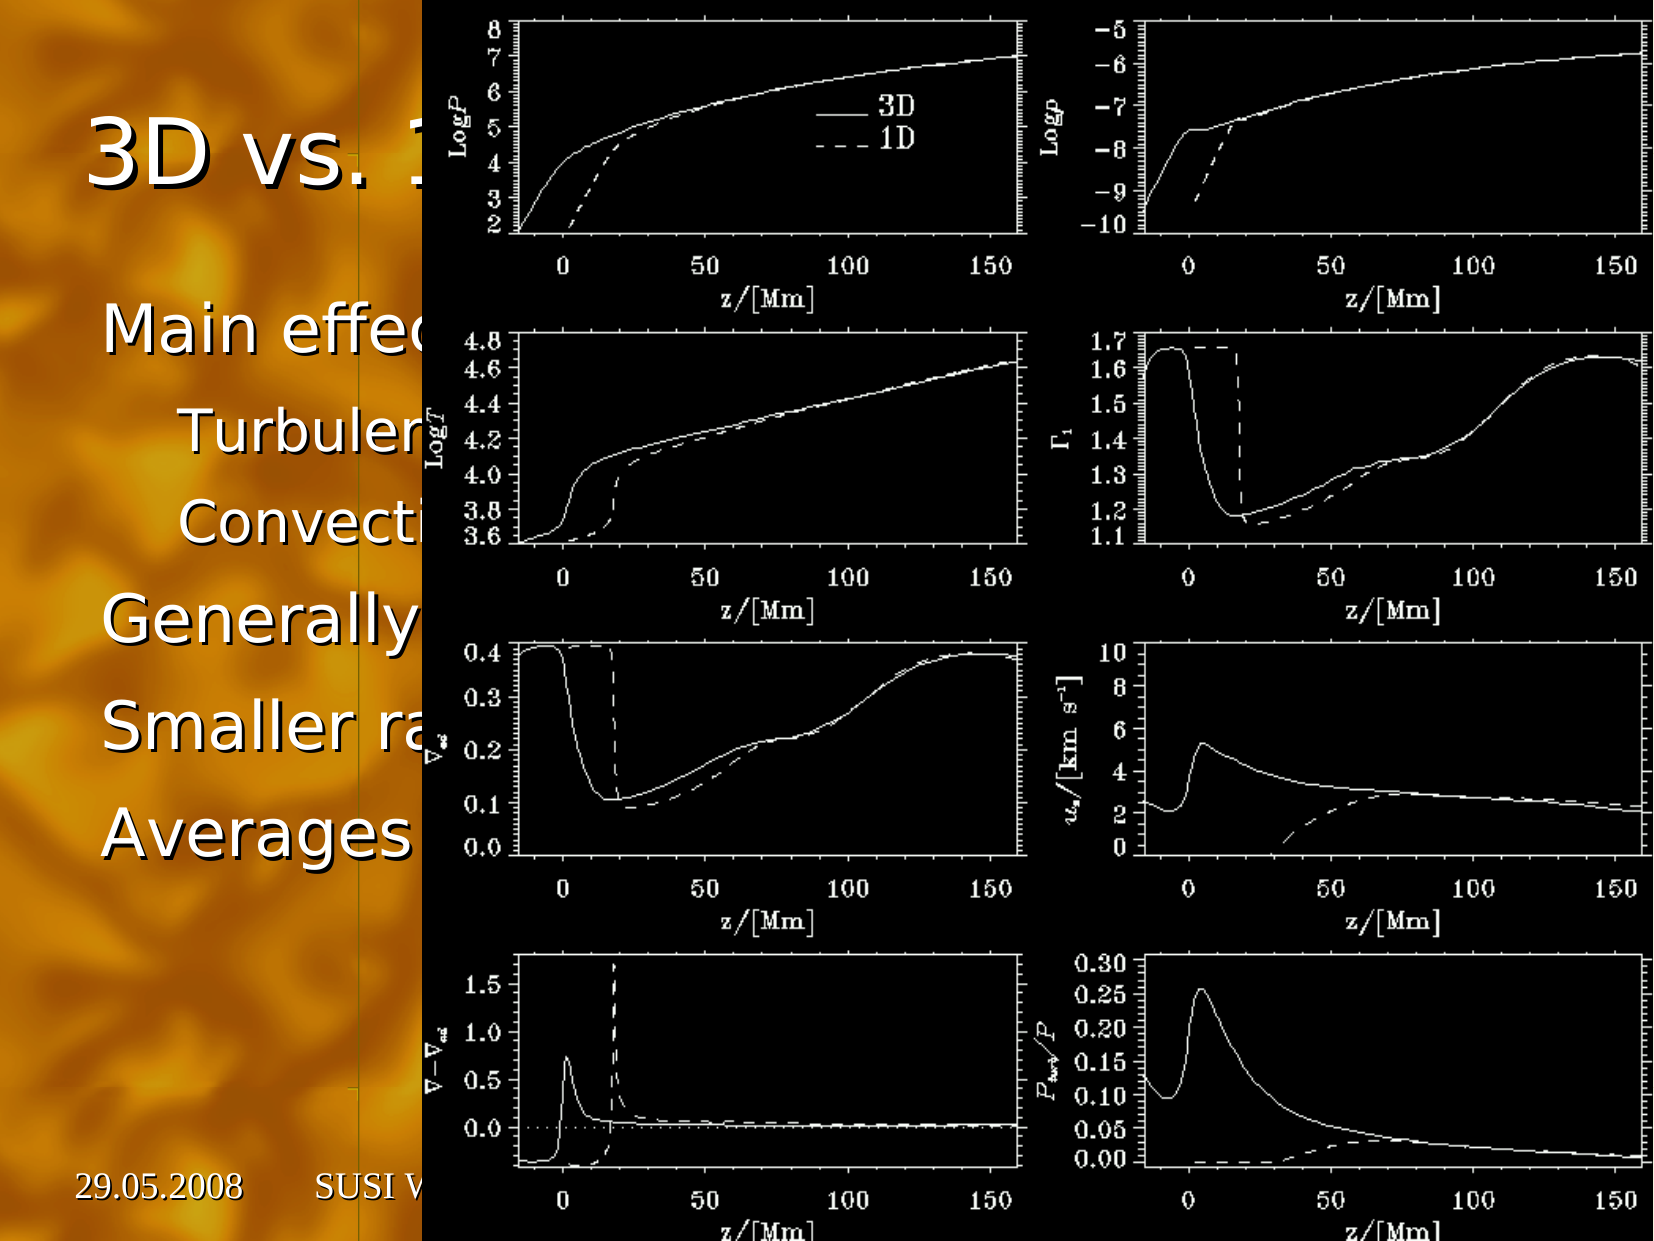

# 3D vs. 1D Stratification
Main effect: Expanded atmosphere by
Turbulent pressure
Convective fluct.s + non-linear opacity
Generally smoother features in 3D
Smaller range in ad in 3D
Averages not connected via the EOS et al.